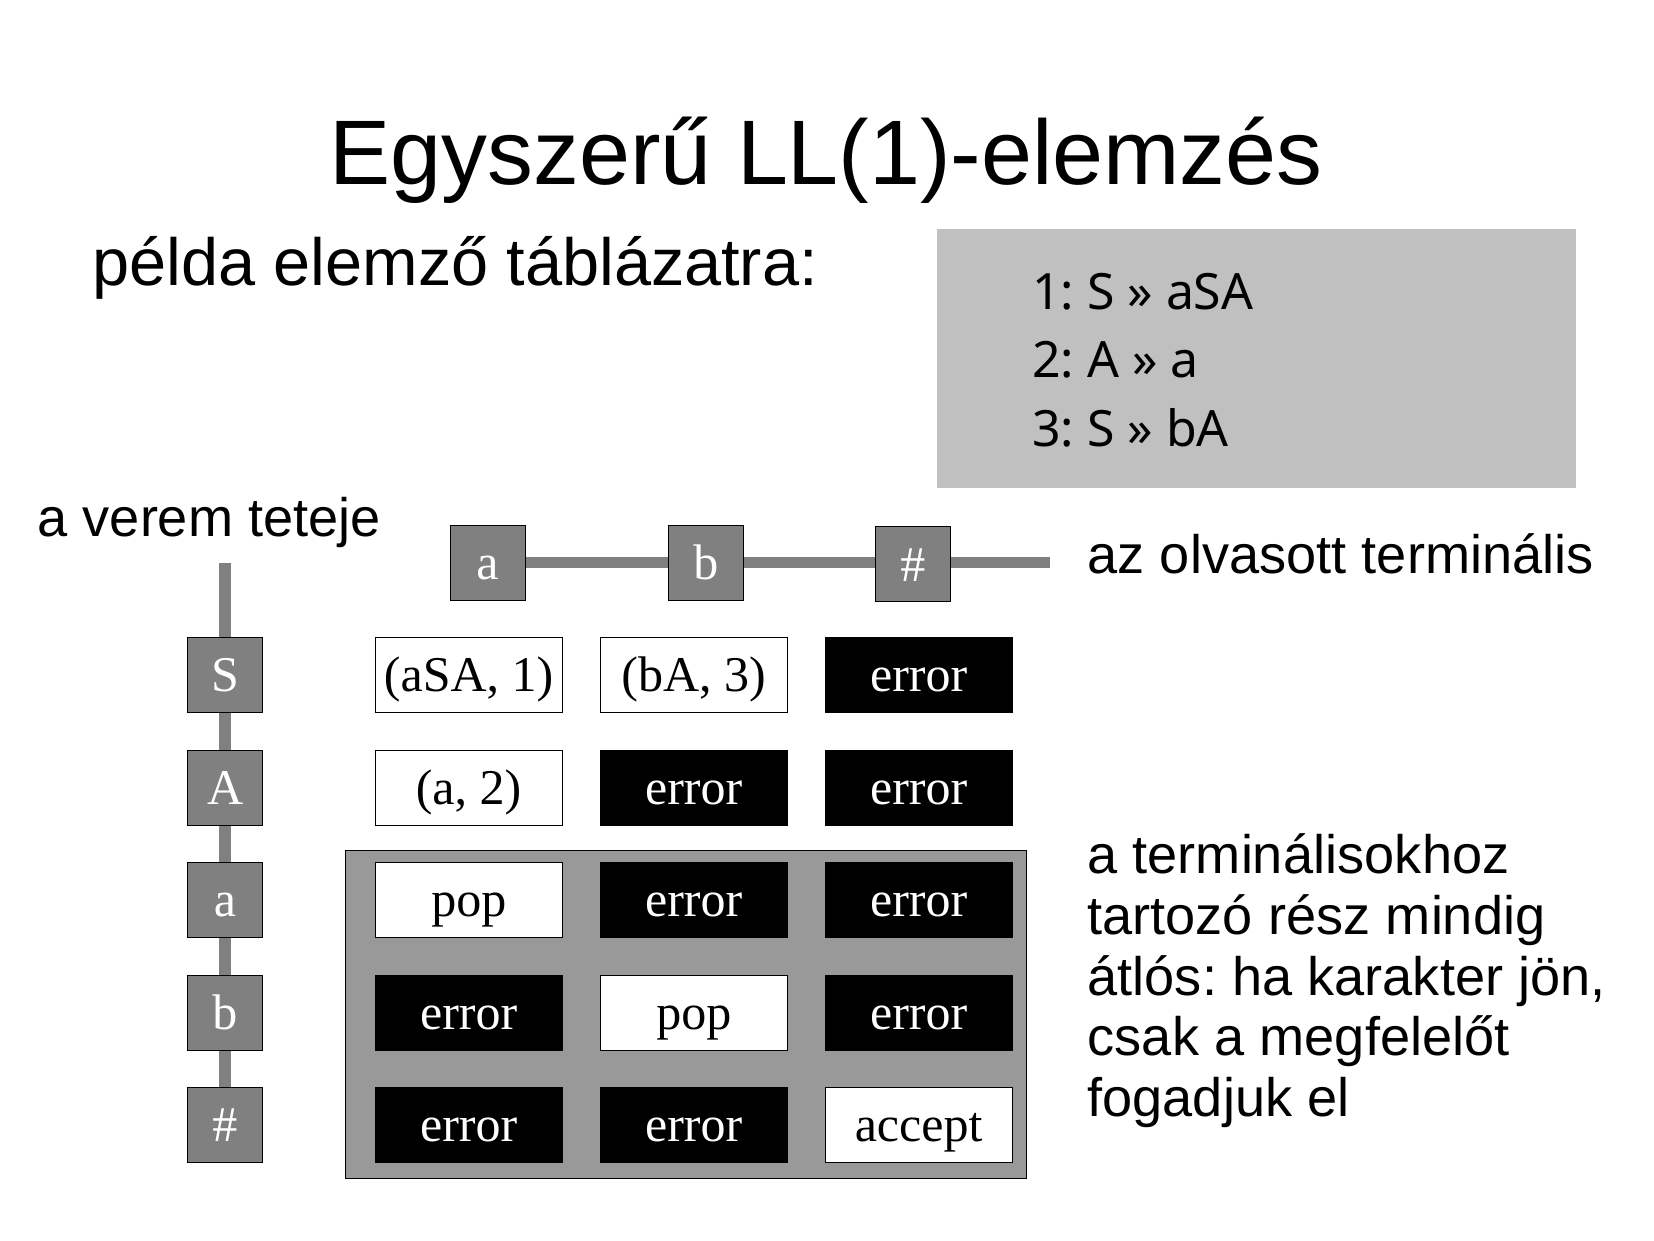

# Egyszerű LL(1)-elemzés
példa elemző táblázatra:
1: S » aSA
2: A » a
3: S » bA
a verem teteje
a
b
az olvasott terminális
#
S
(aSA, 1)
(bA, 3)
error
A
(a, 2)
error
error
a terminálisokhoz tartozó rész mindig átlós: ha karakter jön, csak a megfelelőt fogadjuk el
a
pop
error
error
b
error
pop
error
#
error
error
accept